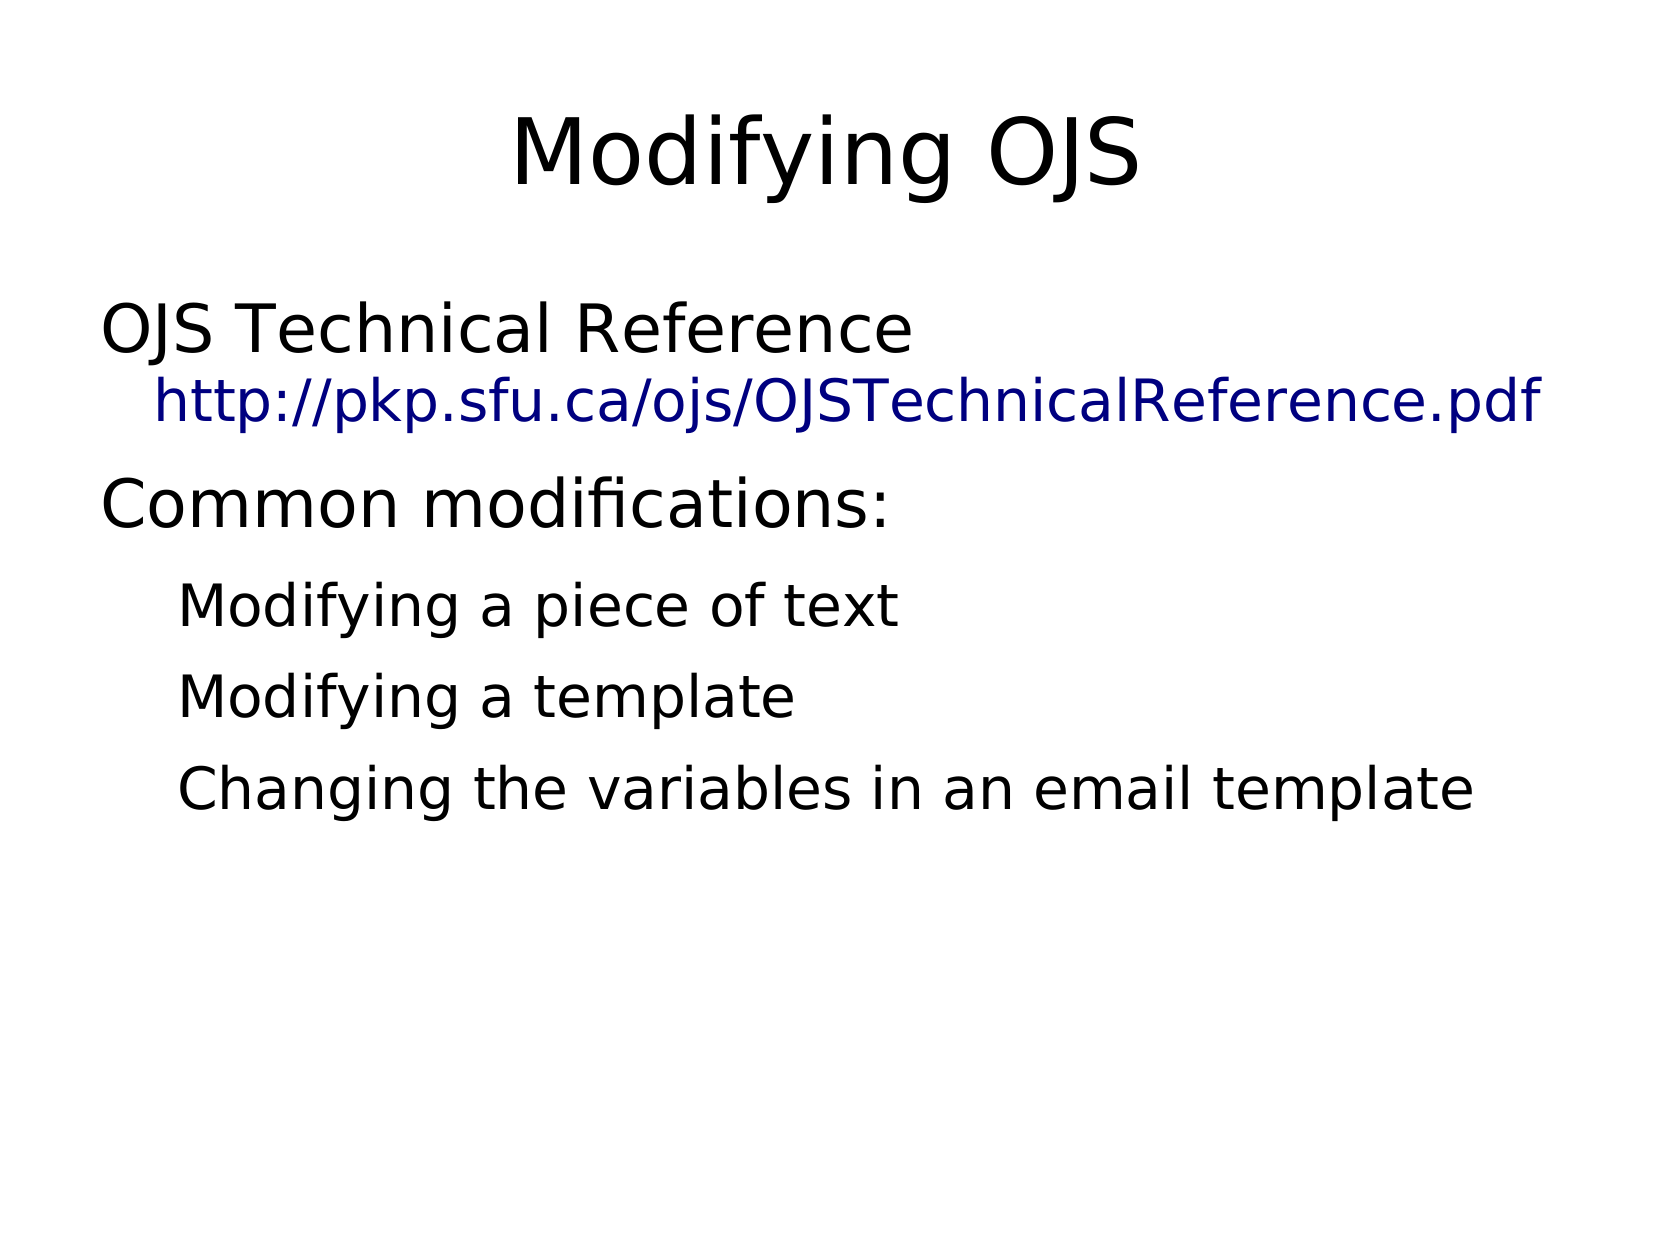

# Modifying OJS
OJS Technical Reference
http://pkp.sfu.ca/ojs/OJSTechnicalReference.pdf
Common modifications:
Modifying a piece of text
Modifying a template
Changing the variables in an email template